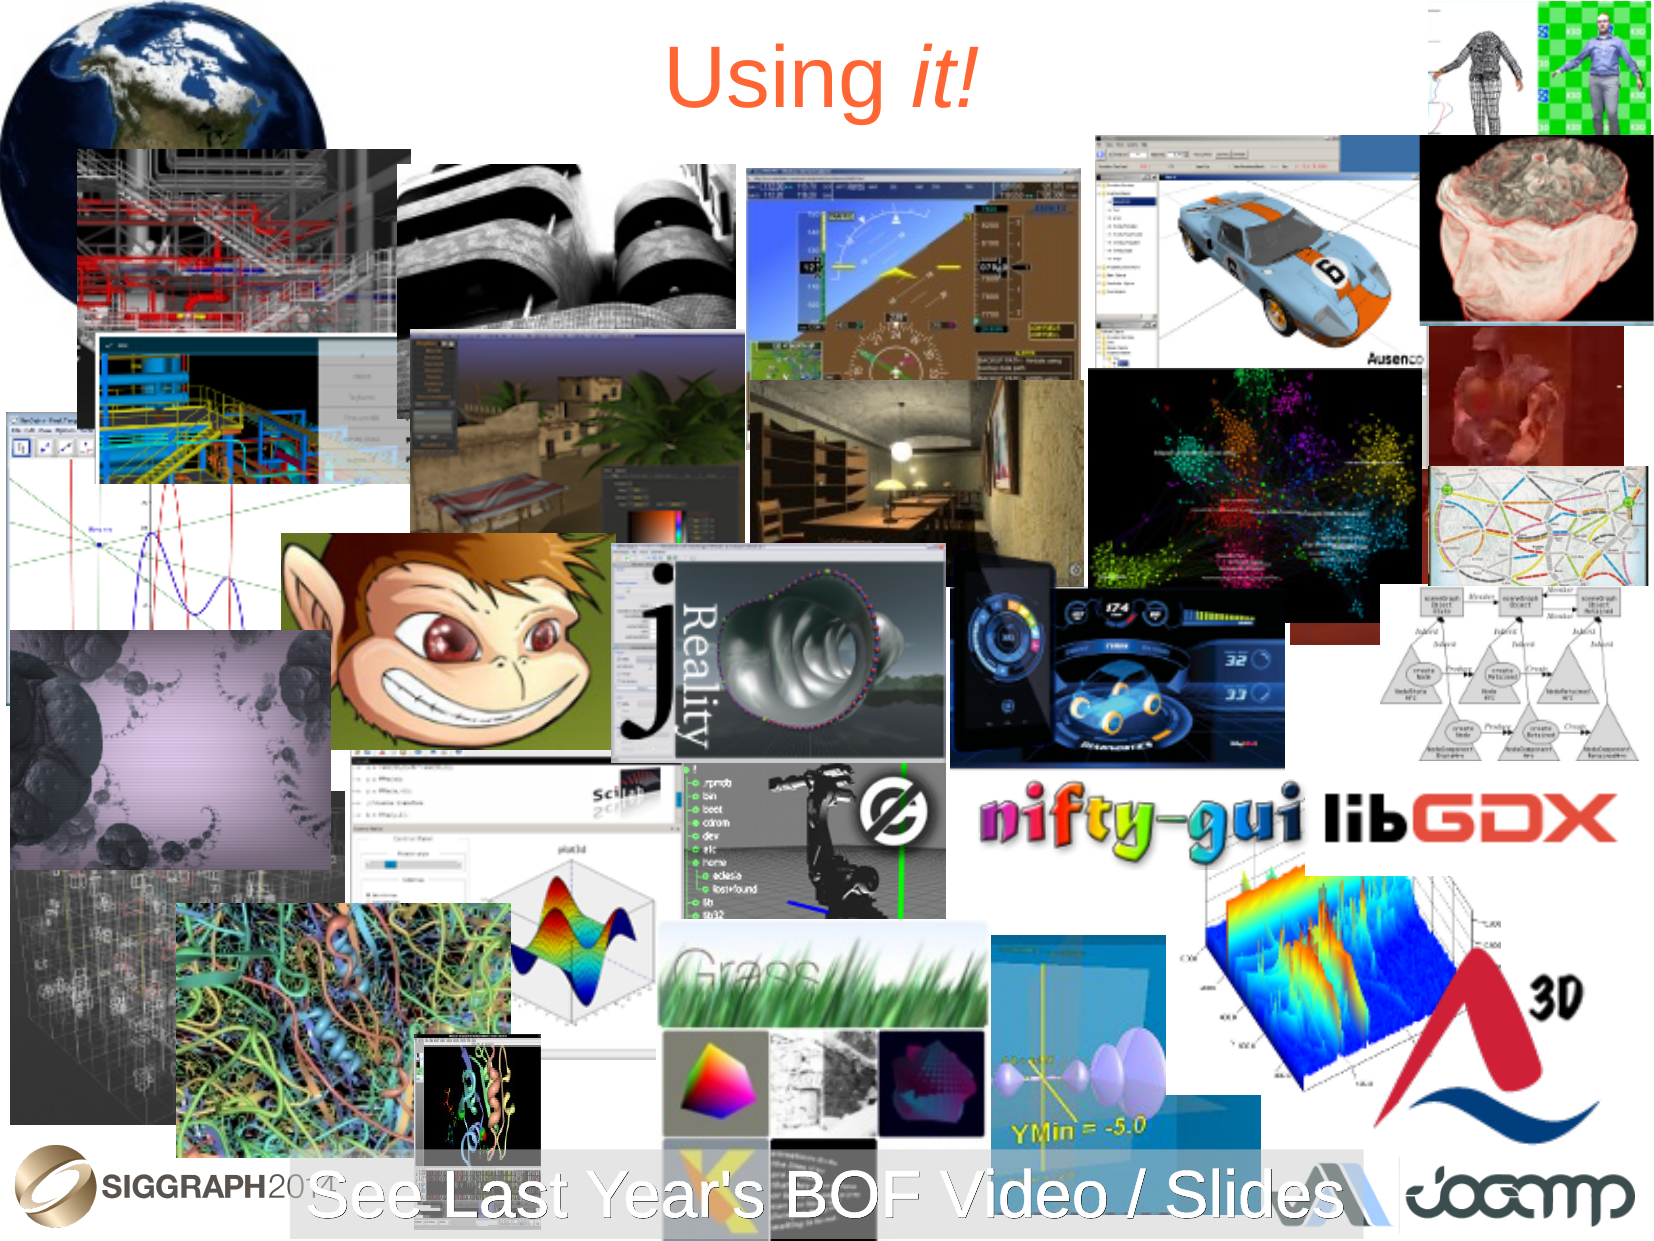

# Using it!
See Last Year's BOF Video / Slides